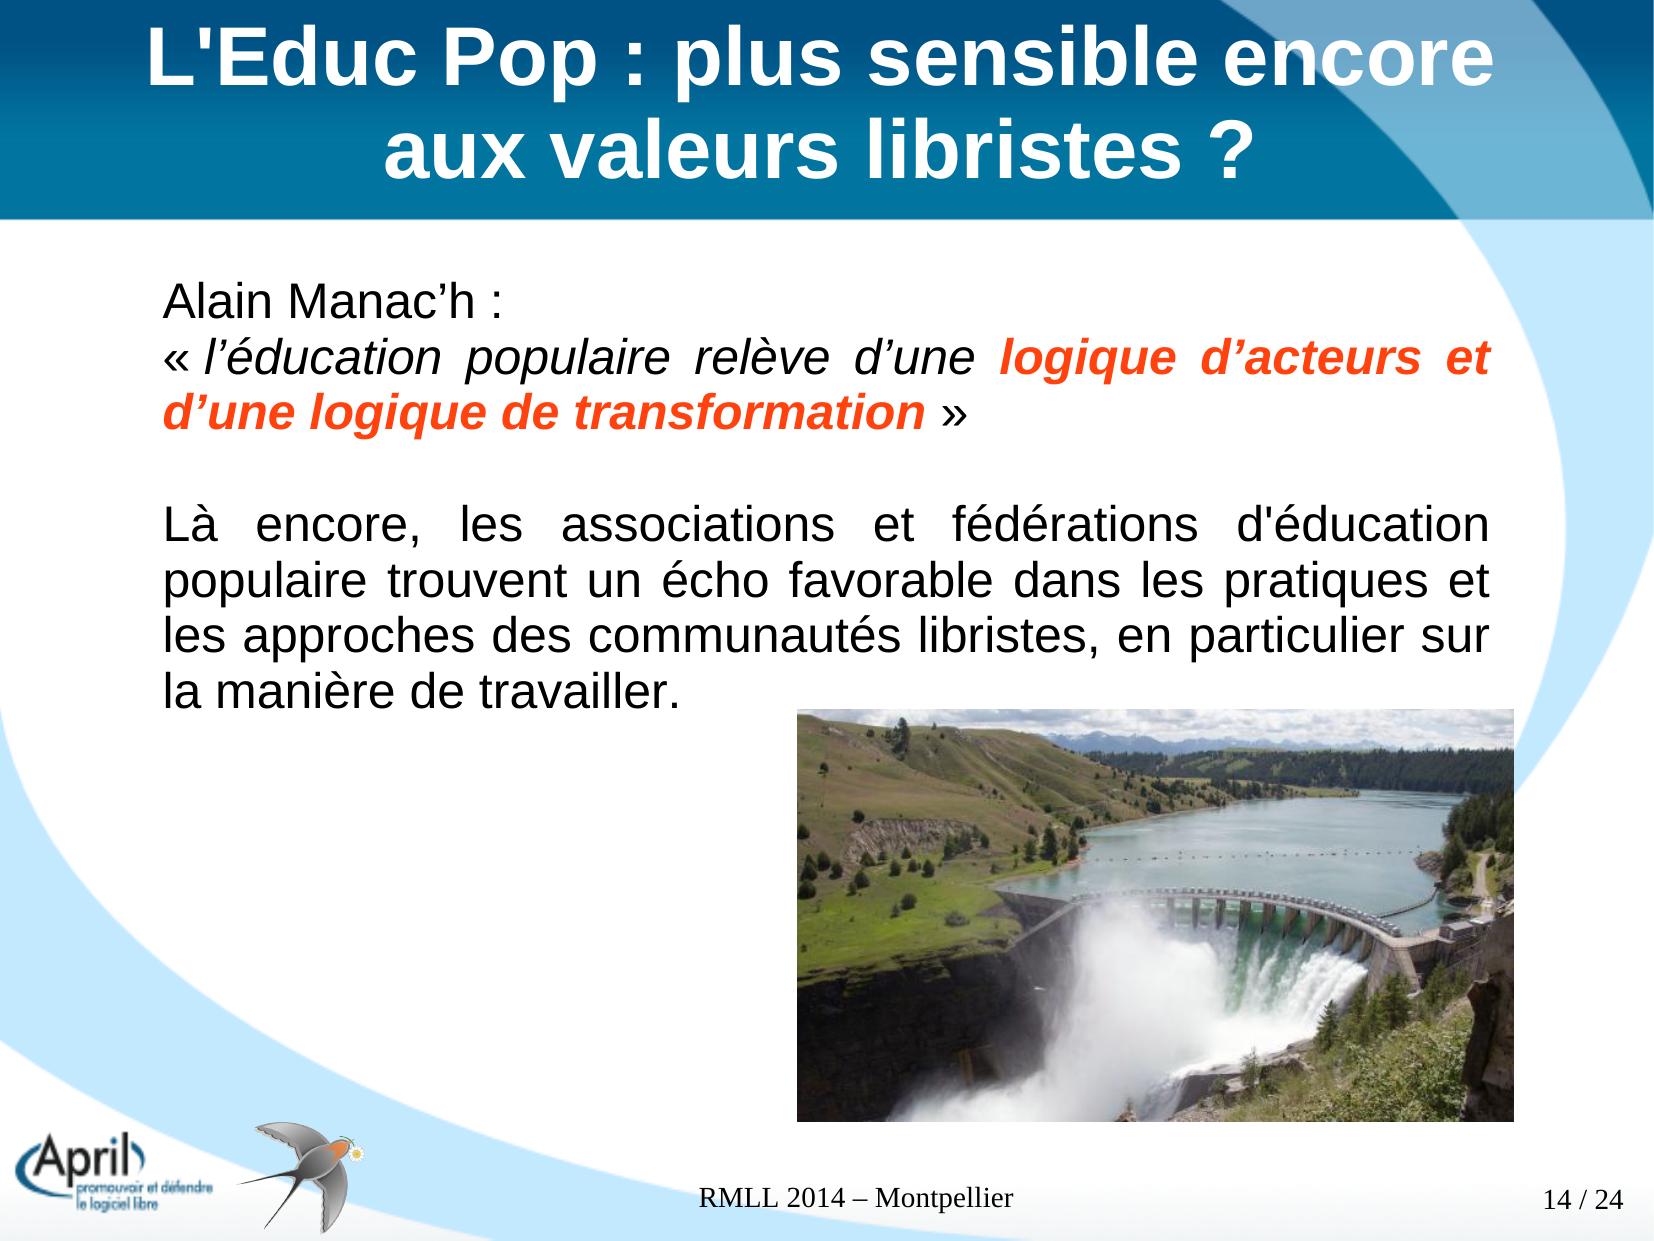

# L'Educ Pop : plus sensible encore aux valeurs libristes ?
Alain Manac’h :
« l’éducation populaire relève d’une logique d’acteurs et d’une logique de transformation »
Là encore, les associations et fédérations d'éducation populaire trouvent un écho favorable dans les pratiques et les approches des communautés libristes, en particulier sur la manière de travailler.
14
L'informatique libre